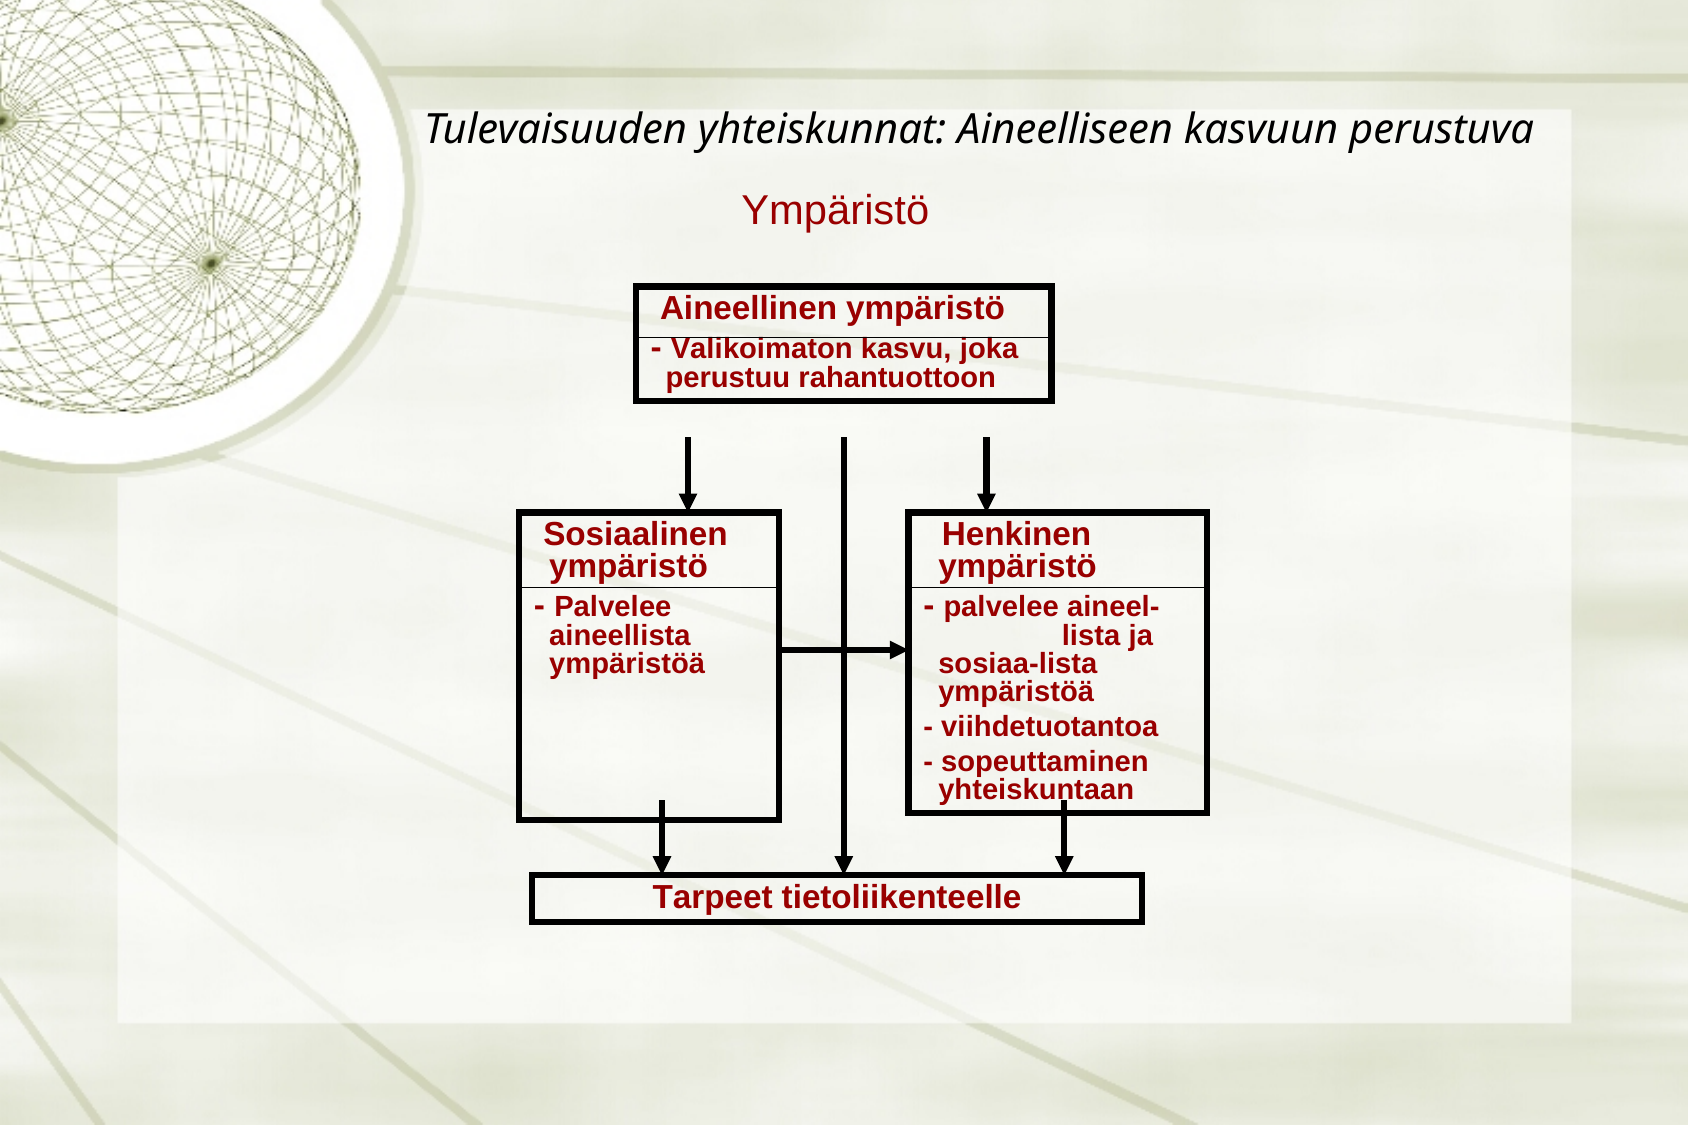

# Tulevaisuuden yhteiskunnat: Aineelliseen kasvuun perustuva
Ympäristö
 Aineellinen ympäristö
- Valikoimaton kasvu, joka perustuu rahantuottoon
 Sosiaalinen ympäristö
- Palvelee aineellista ympäristöä
 Henkinen ympäristö
- palvelee aineel- lista ja sosiaa-lista ympäristöä
- viihdetuotantoa
- sopeuttaminen yhteiskuntaan
Tarpeet tietoliikenteelle